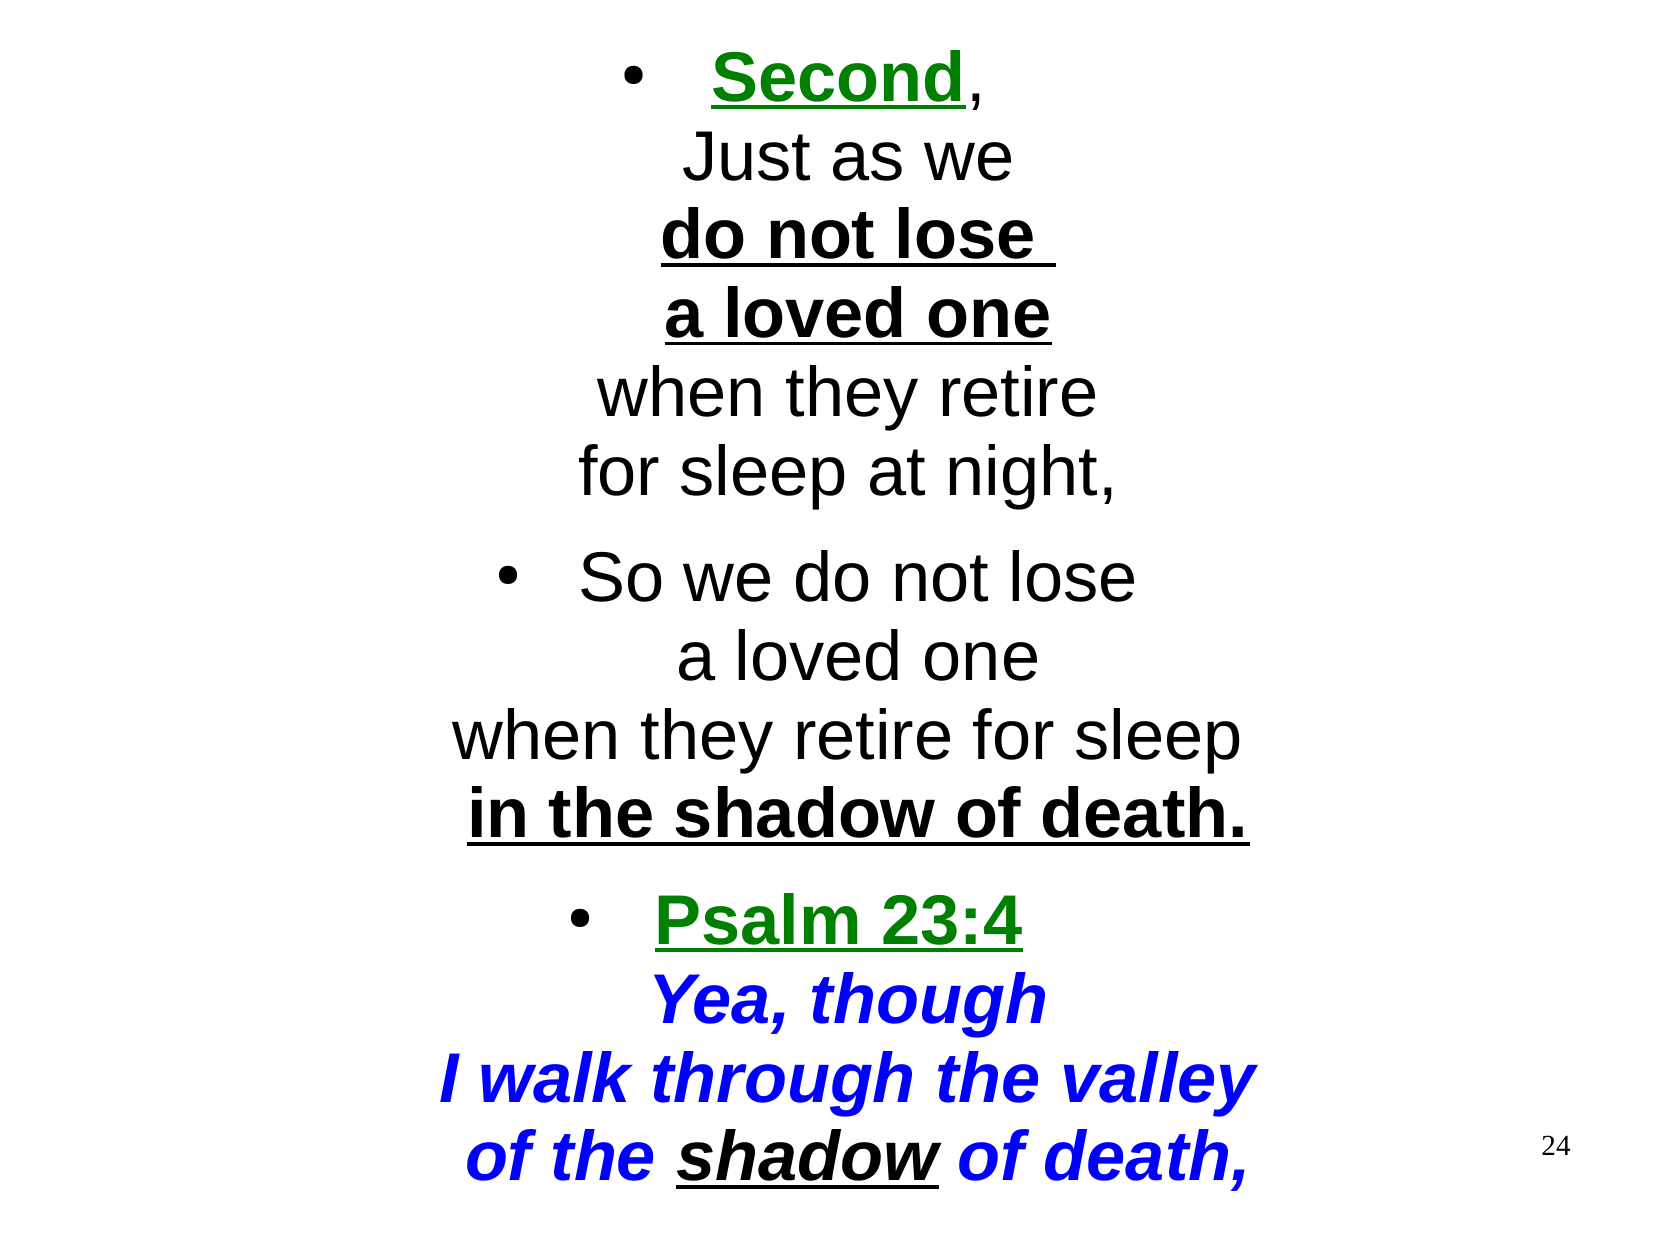

# Second, Just as we do not lose a loved one when they retire for sleep at night,
So we do not lose
a loved one
when they retire for sleep
in the shadow of death.
Psalm 23:4 
Yea, though
I walk through the valley
of the shadow of death,
24